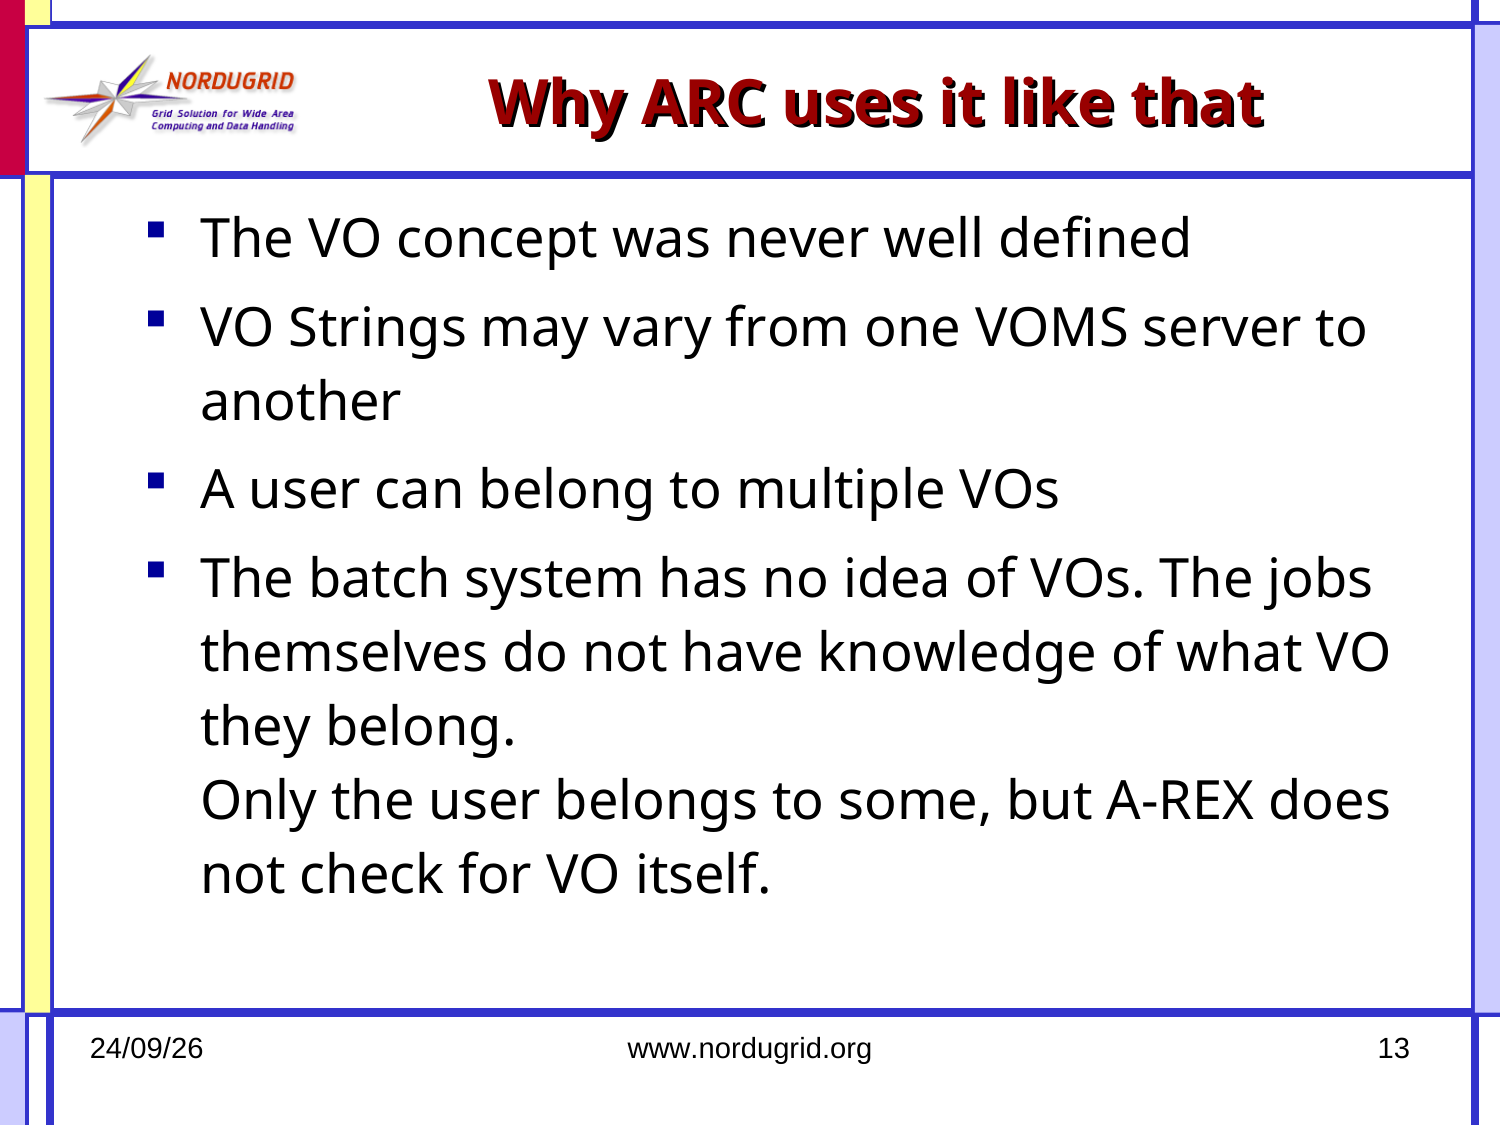

# Why ARC uses it like that
The VO concept was never well defined
VO Strings may vary from one VOMS server to another
A user can belong to multiple VOs
The batch system has no idea of VOs. The jobs themselves do not have knowledge of what VO they belong.
Only the user belongs to some, but A-REX does not check for VO itself.
www.nordugrid.org
13